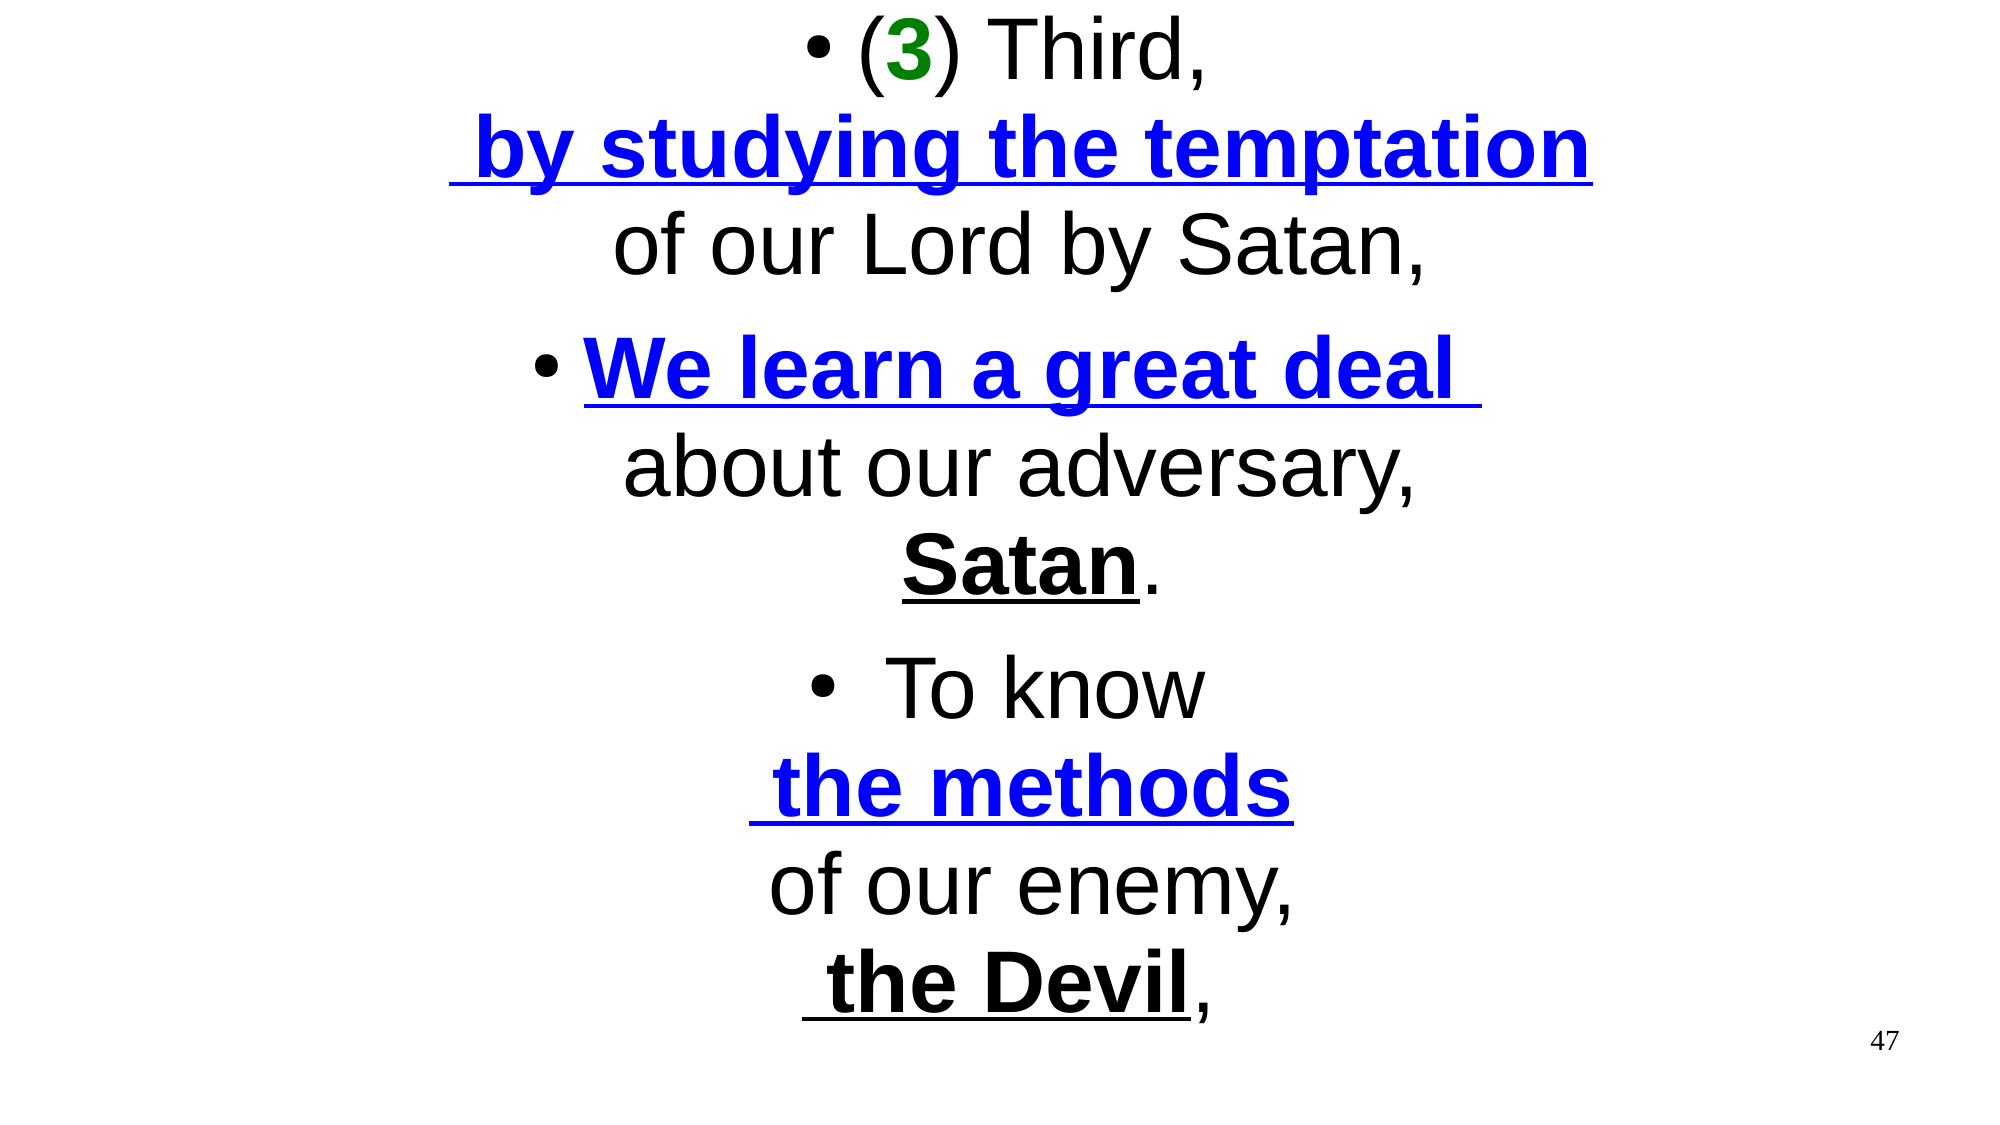

# (3) Third, by studying the temptation of our Lord by Satan,
We learn a great deal
about our adversary,
Satan.
 To know
 the methods
of our enemy,
 the Devil,
47